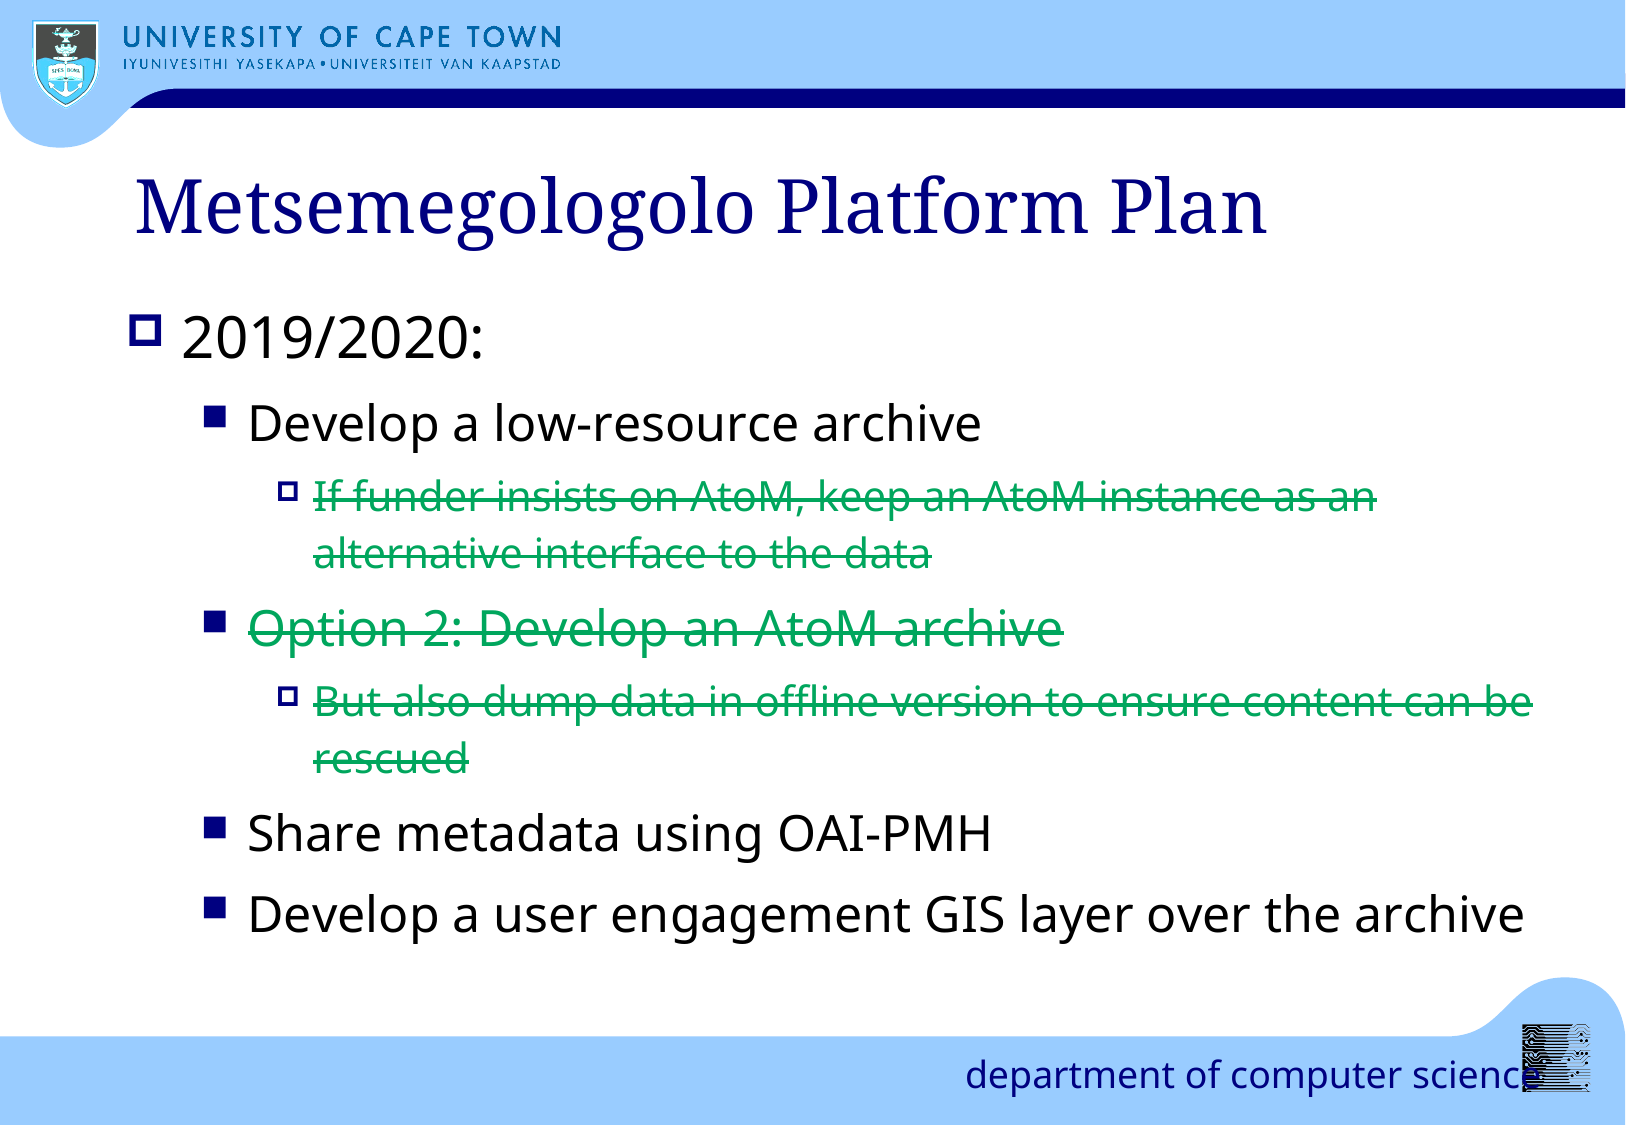

# Metsemegologolo Platform Plan
2019/2020:
Develop a low-resource archive
If funder insists on AtoM, keep an AtoM instance as an alternative interface to the data
Option 2: Develop an AtoM archive
But also dump data in offline version to ensure content can be rescued
Share metadata using OAI-PMH
Develop a user engagement GIS layer over the archive